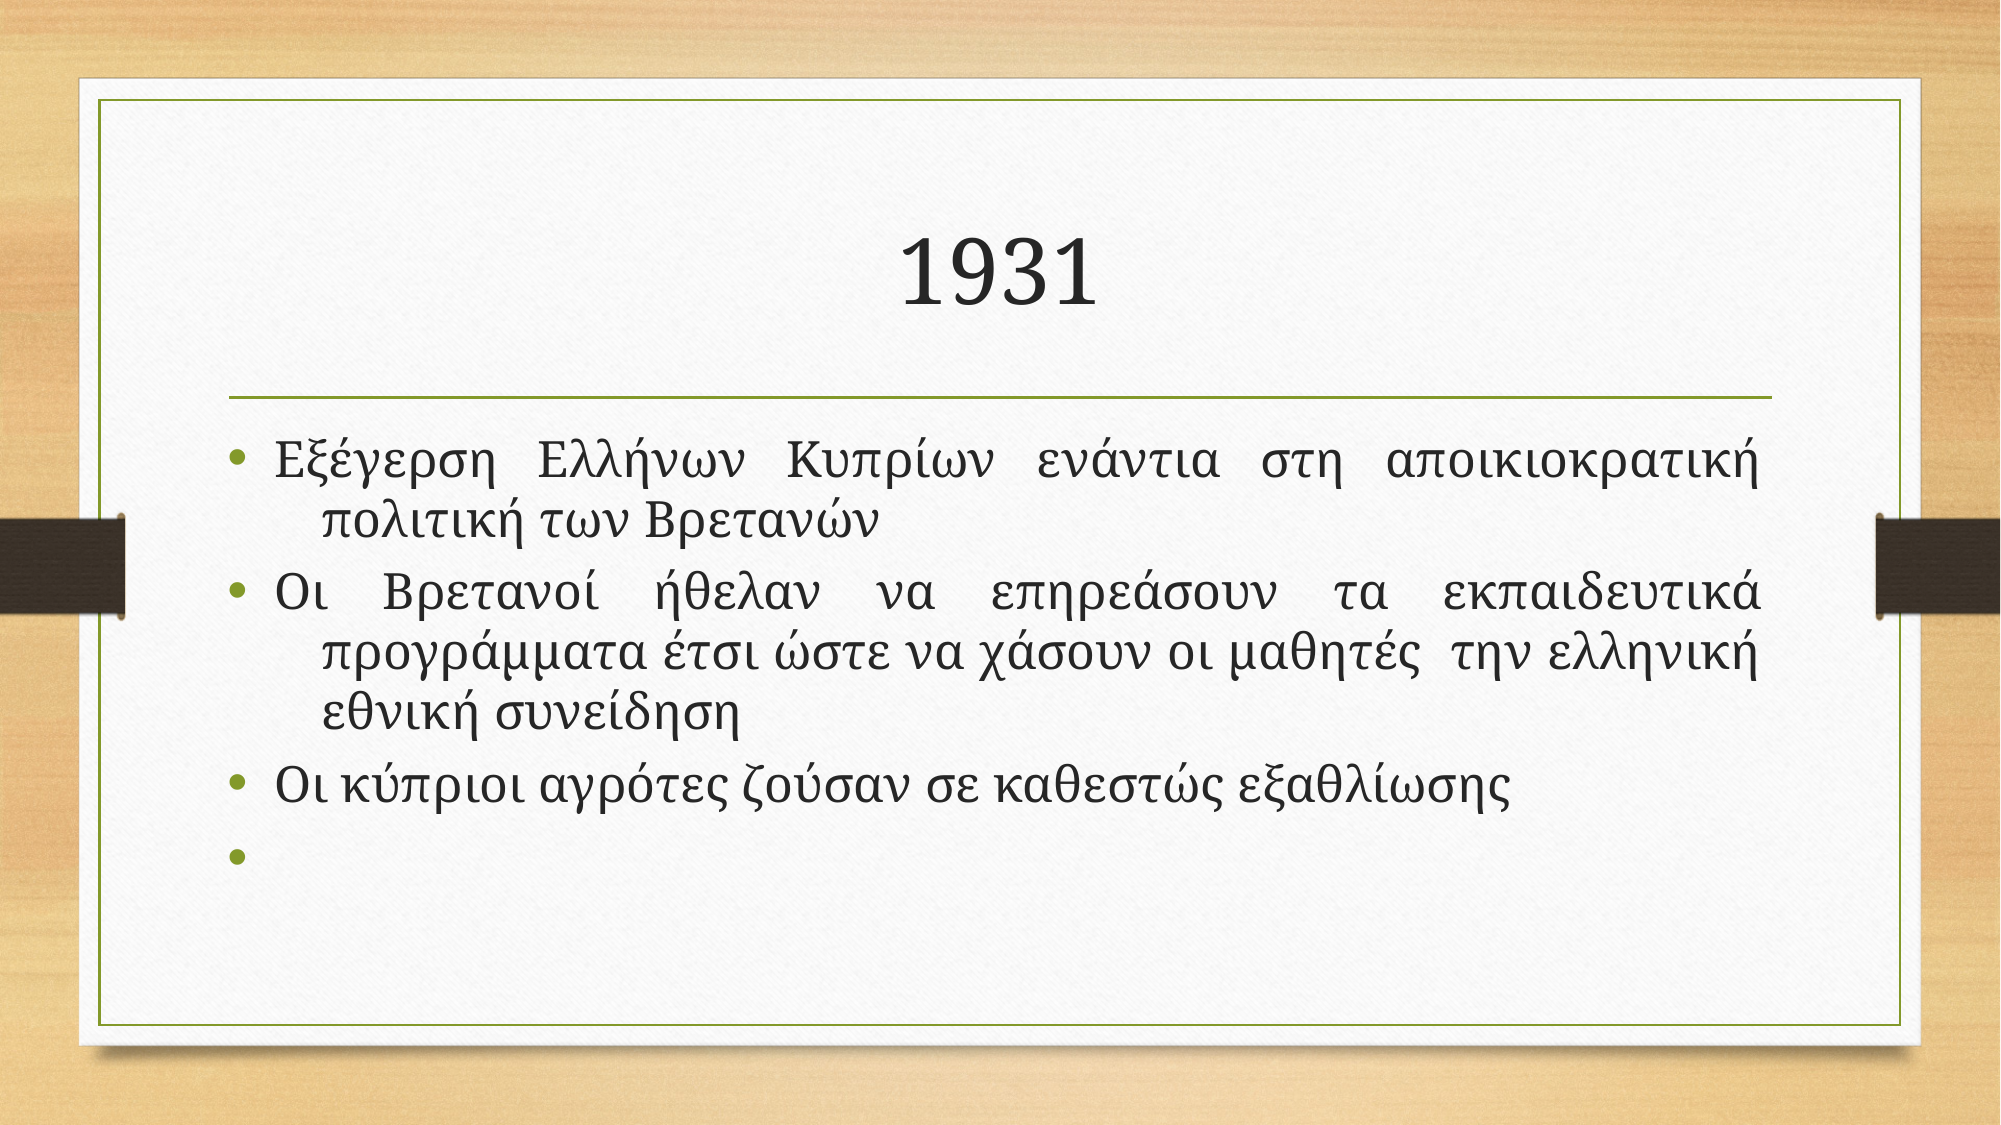

# 1931
Εξέγερση Ελλήνων Κυπρίων ενάντια στη αποικιοκρατική πολιτική των Βρετανών
Οι Βρετανοί ήθελαν να επηρεάσουν τα εκπαιδευτικά προγράμματα έτσι ώστε να χάσουν οι μαθητές την ελληνική εθνική συνείδηση
Οι κύπριοι αγρότες ζούσαν σε καθεστώς εξαθλίωσης